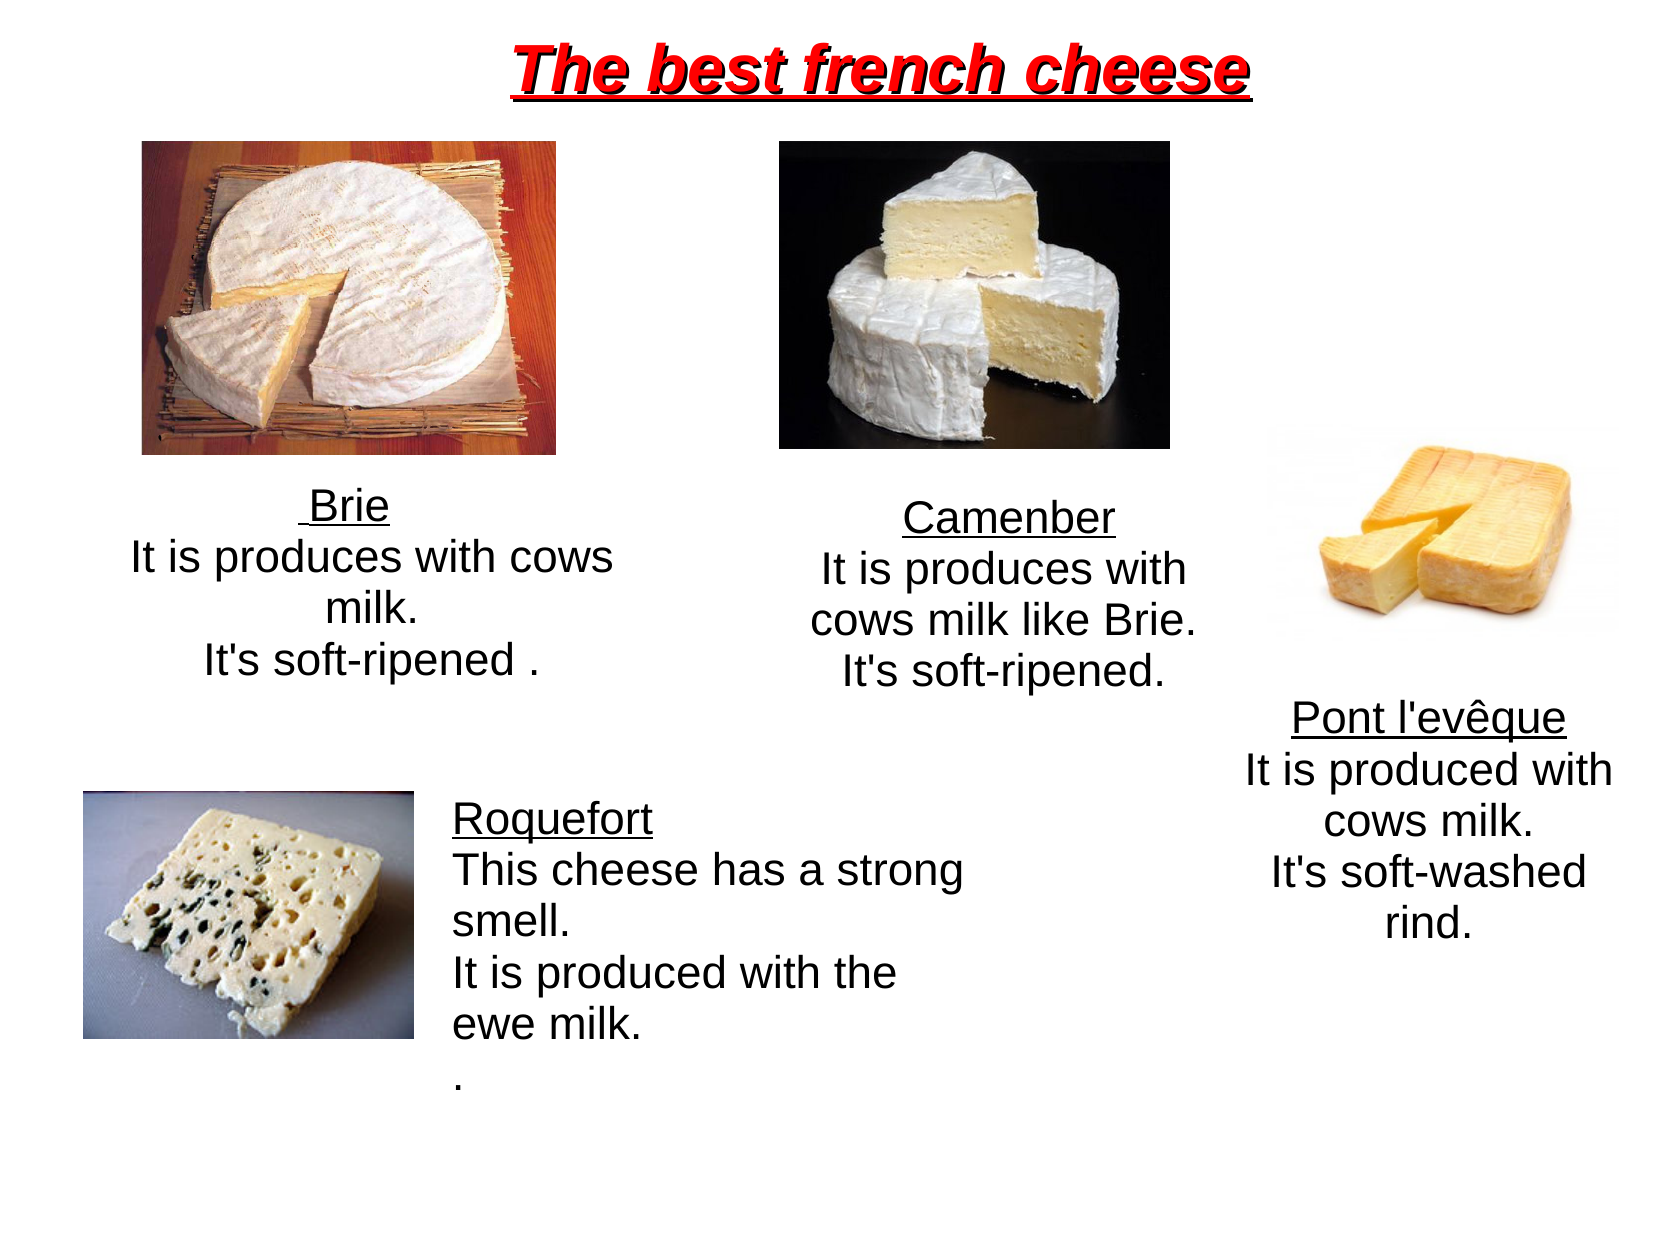

The best french cheese
 Brie
It is produces with cows milk.
It's soft-ripened .
 Camenber
It is produces with cows milk like Brie.
It's soft-ripened.
Pont l'evêque
It is produced with cows milk.
It's soft-washed rind.
Roquefort
This cheese has a strong smell.
It is produced with the ewe milk.
.